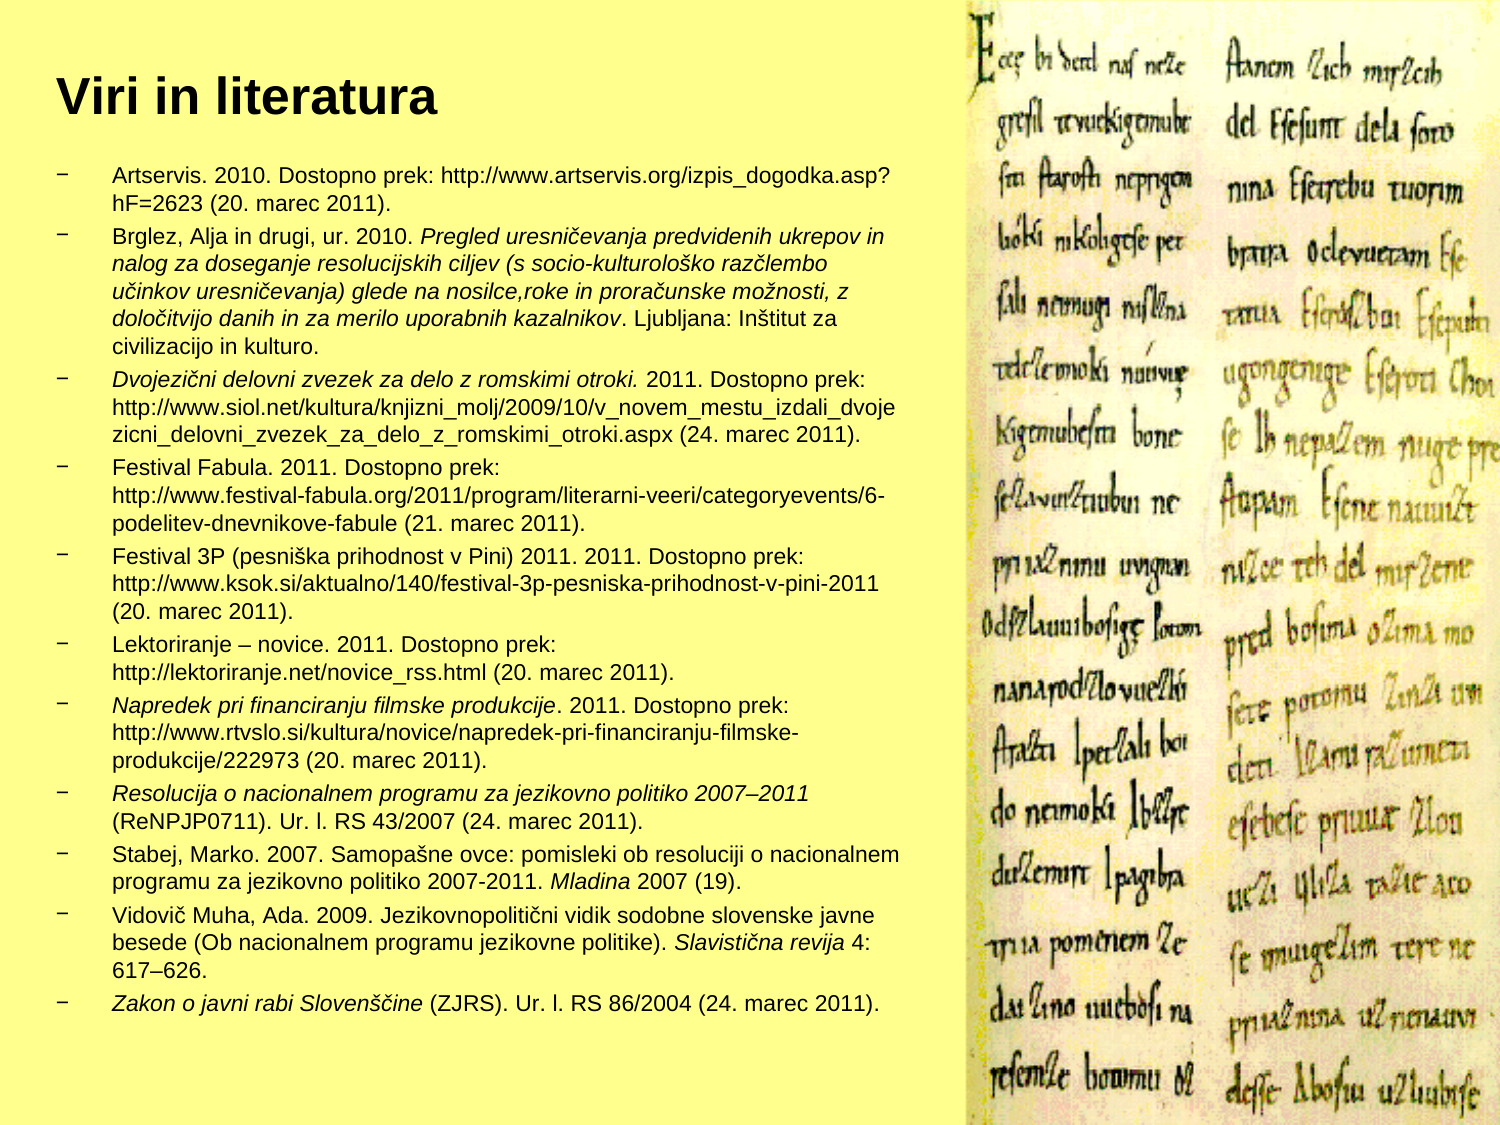

Viri in literatura
Artservis. 2010. Dostopno prek: http://www.artservis.org/izpis_dogodka.asp?hF=2623 (20. marec 2011).
Brglez, Alja in drugi, ur. 2010. Pregled uresničevanja predvidenih ukrepov in nalog za doseganje resolucijskih ciljev (s socio-kulturološko razčlembo učinkov uresničevanja) glede na nosilce,roke in proračunske možnosti, z določitvijo danih in za merilo uporabnih kazalnikov. Ljubljana: Inštitut za civilizacijo in kulturo.
Dvojezični delovni zvezek za delo z romskimi otroki. 2011. Dostopno prek: http://www.siol.net/kultura/knjizni_molj/2009/10/v_novem_mestu_izdali_dvojezicni_delovni_zvezek_za_delo_z_romskimi_otroki.aspx (24. marec 2011).
Festival Fabula. 2011. Dostopno prek: http://www.festival-fabula.org/2011/program/literarni-veeri/categoryevents/6-podelitev-dnevnikove-fabule (21. marec 2011).
Festival 3P (pesniška prihodnost v Pini) 2011. 2011. Dostopno prek: http://www.ksok.si/aktualno/140/festival-3p-pesniska-prihodnost-v-pini-2011 (20. marec 2011).
Lektoriranje – novice. 2011. Dostopno prek: http://lektoriranje.net/novice_rss.html (20. marec 2011).
Napredek pri financiranju filmske produkcije. 2011. Dostopno prek: http://www.rtvslo.si/kultura/novice/napredek-pri-financiranju-filmske-produkcije/222973 (20. marec 2011).
Resolucija o nacionalnem programu za jezikovno politiko 2007–2011 (ReNPJP0711). Ur. l. RS 43/2007 (24. marec 2011).
Stabej, Marko. 2007. Samopašne ovce: pomisleki ob resoluciji o nacionalnem programu za jezikovno politiko 2007-2011. Mladina 2007 (19).
Vidovič Muha, Ada. 2009. Jezikovnopolitični vidik sodobne slovenske javne besede (Ob nacionalnem programu jezikovne politike). Slavistična revija 4: 617–626.
Zakon o javni rabi Slovenščine (ZJRS). Ur. l. RS 86/2004 (24. marec 2011).